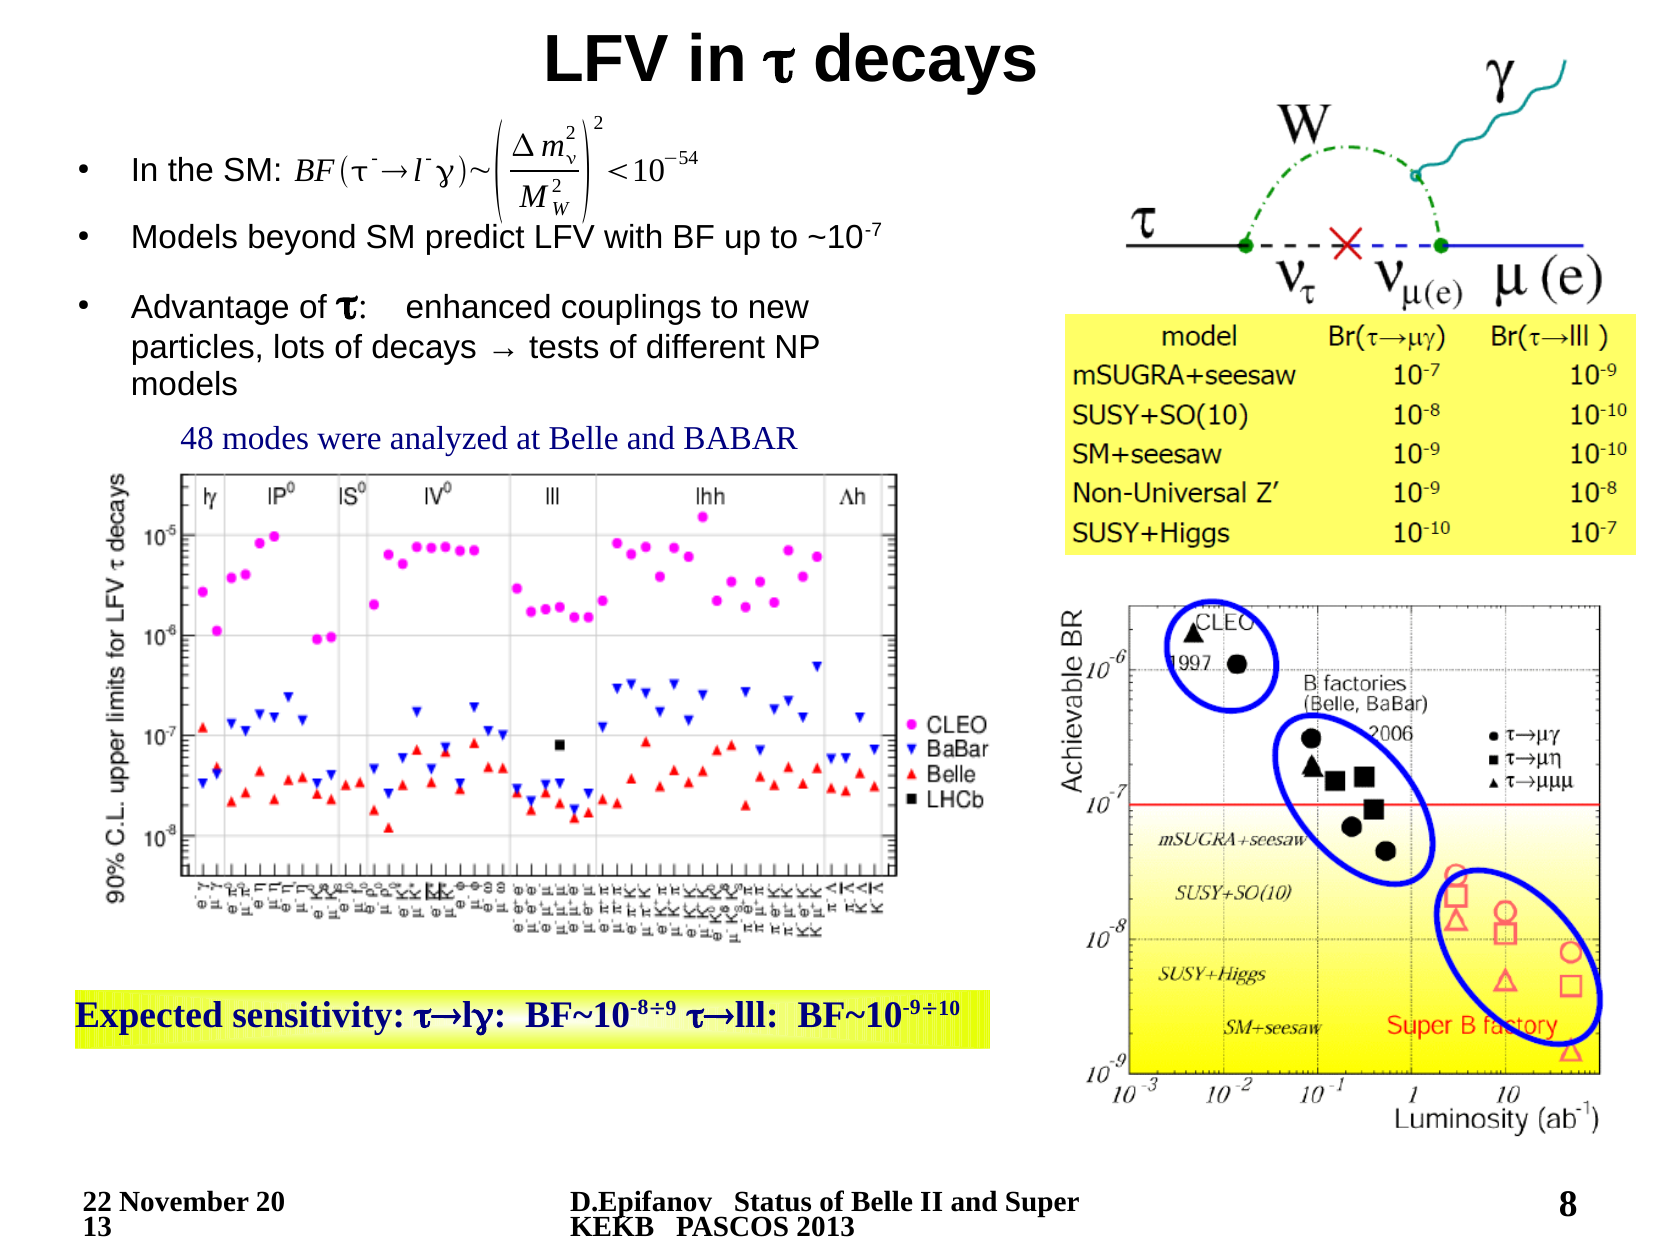

# LFV in  decays
In the SM:
Models beyond SM predict LFV with BF up to ~10-7
Advantage of : enhanced couplings to new particles, lots of decays → tests of different NP models
48 modes were analyzed at Belle and BABAR
Expected sensitivity: l: BF~10-89 lll: BF~10-910
8
22 November 2013
D.Epifanov Status of Belle II and SuperKEKB PASCOS 2013